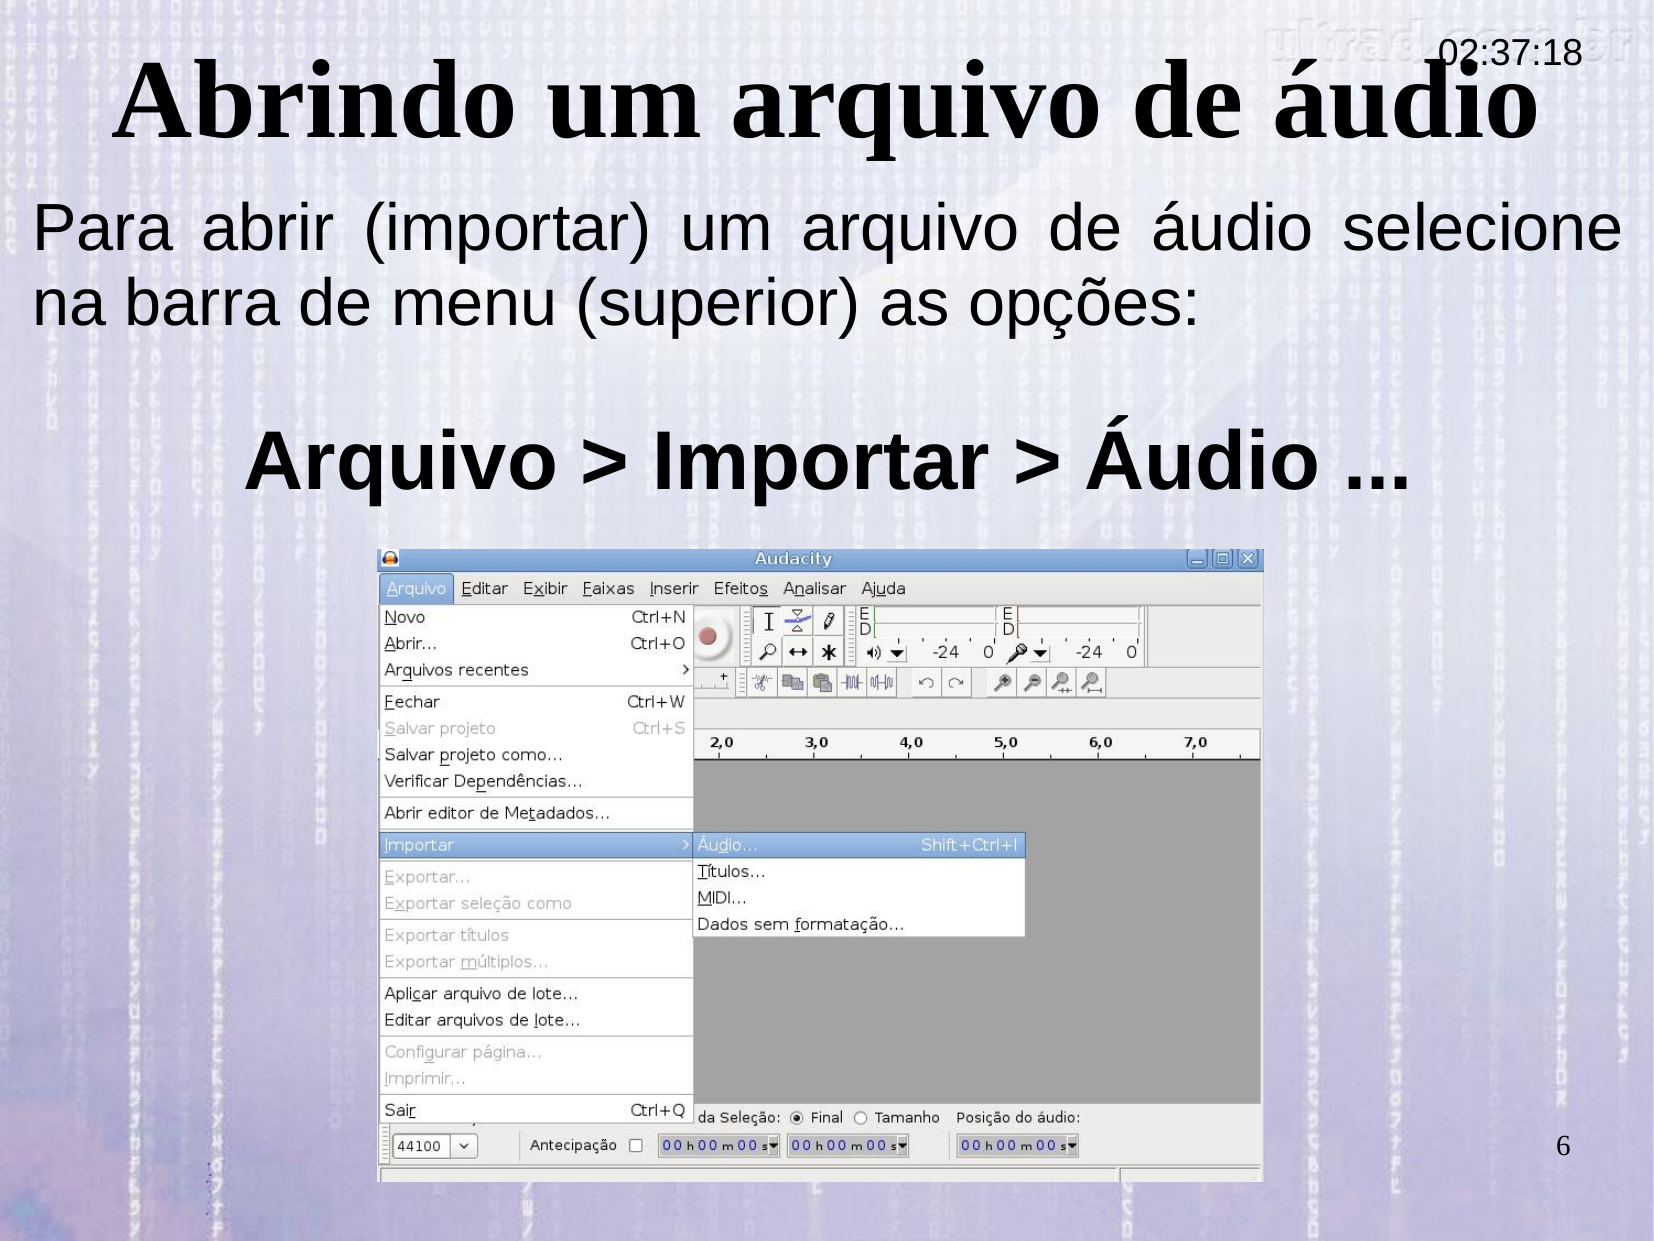

02:22:19
Abrindo um arquivo de áudio
Para abrir (importar) um arquivo de áudio selecione na barra de menu (superior) as opções:
Arquivo > Importar > Áudio ...
6